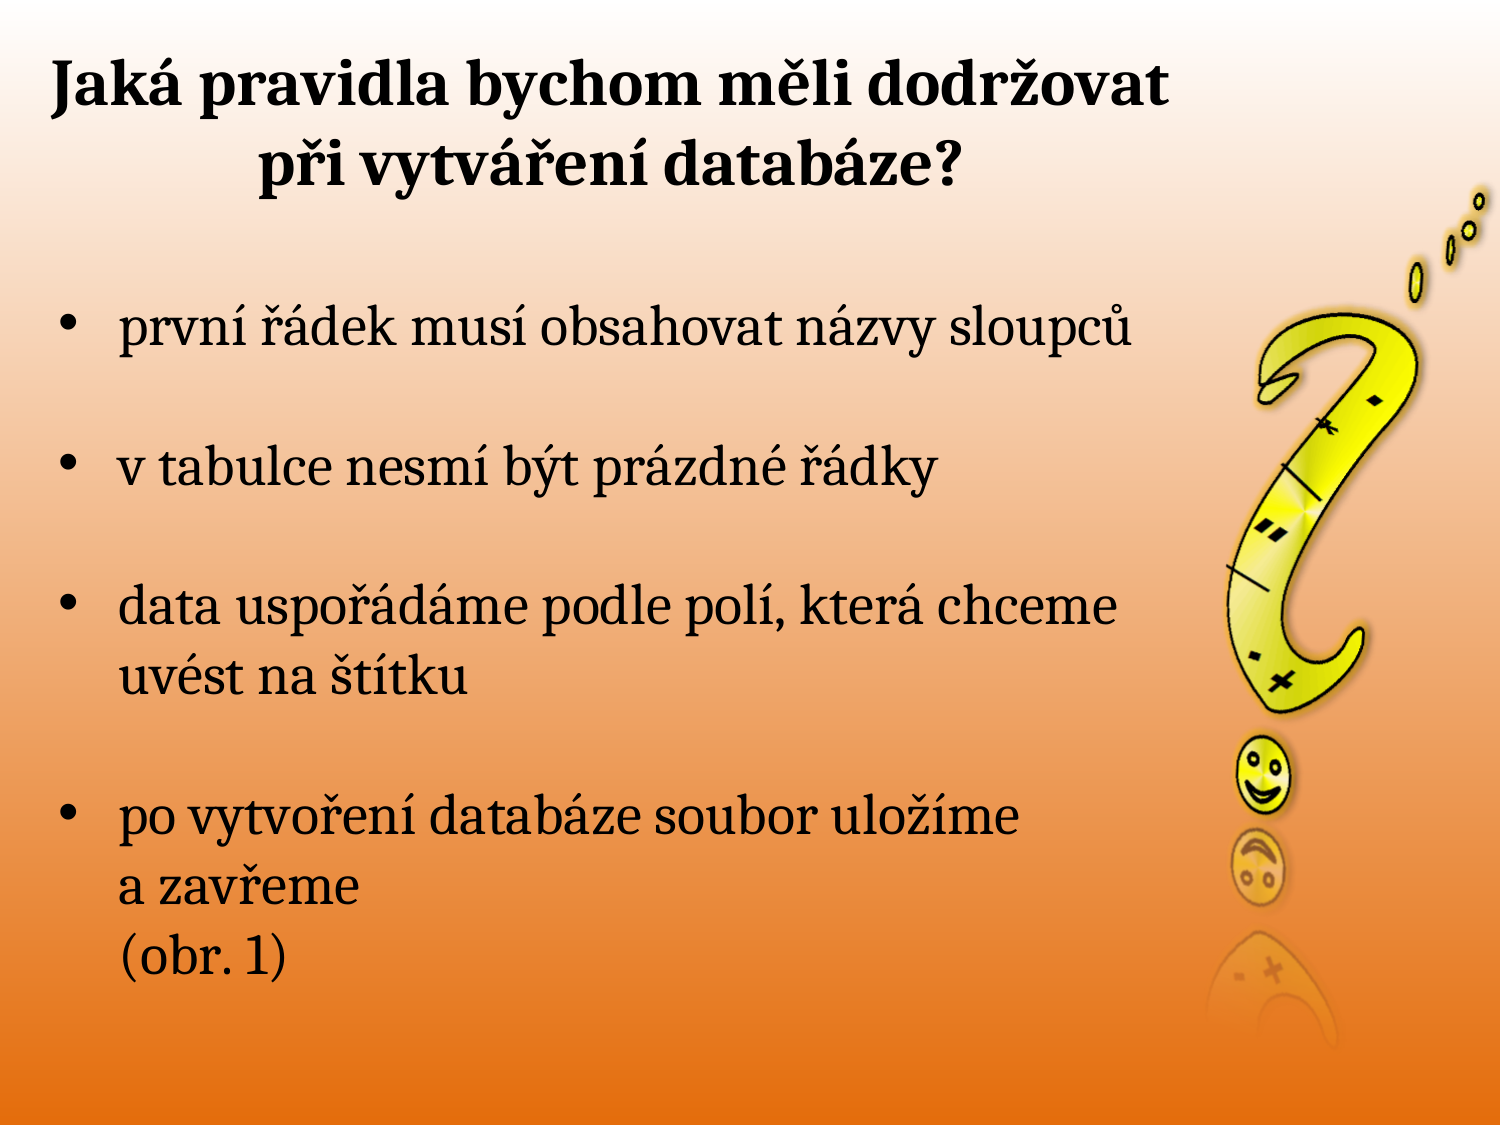

Jaká pravidla bychom měli dodržovat při vytváření databáze?
první řádek musí obsahovat názvy sloupců
v tabulce nesmí být prázdné řádky
data uspořádáme podle polí, která chceme uvést na štítku
po vytvoření databáze soubor uložíme
	a zavřeme
	(obr. 1)